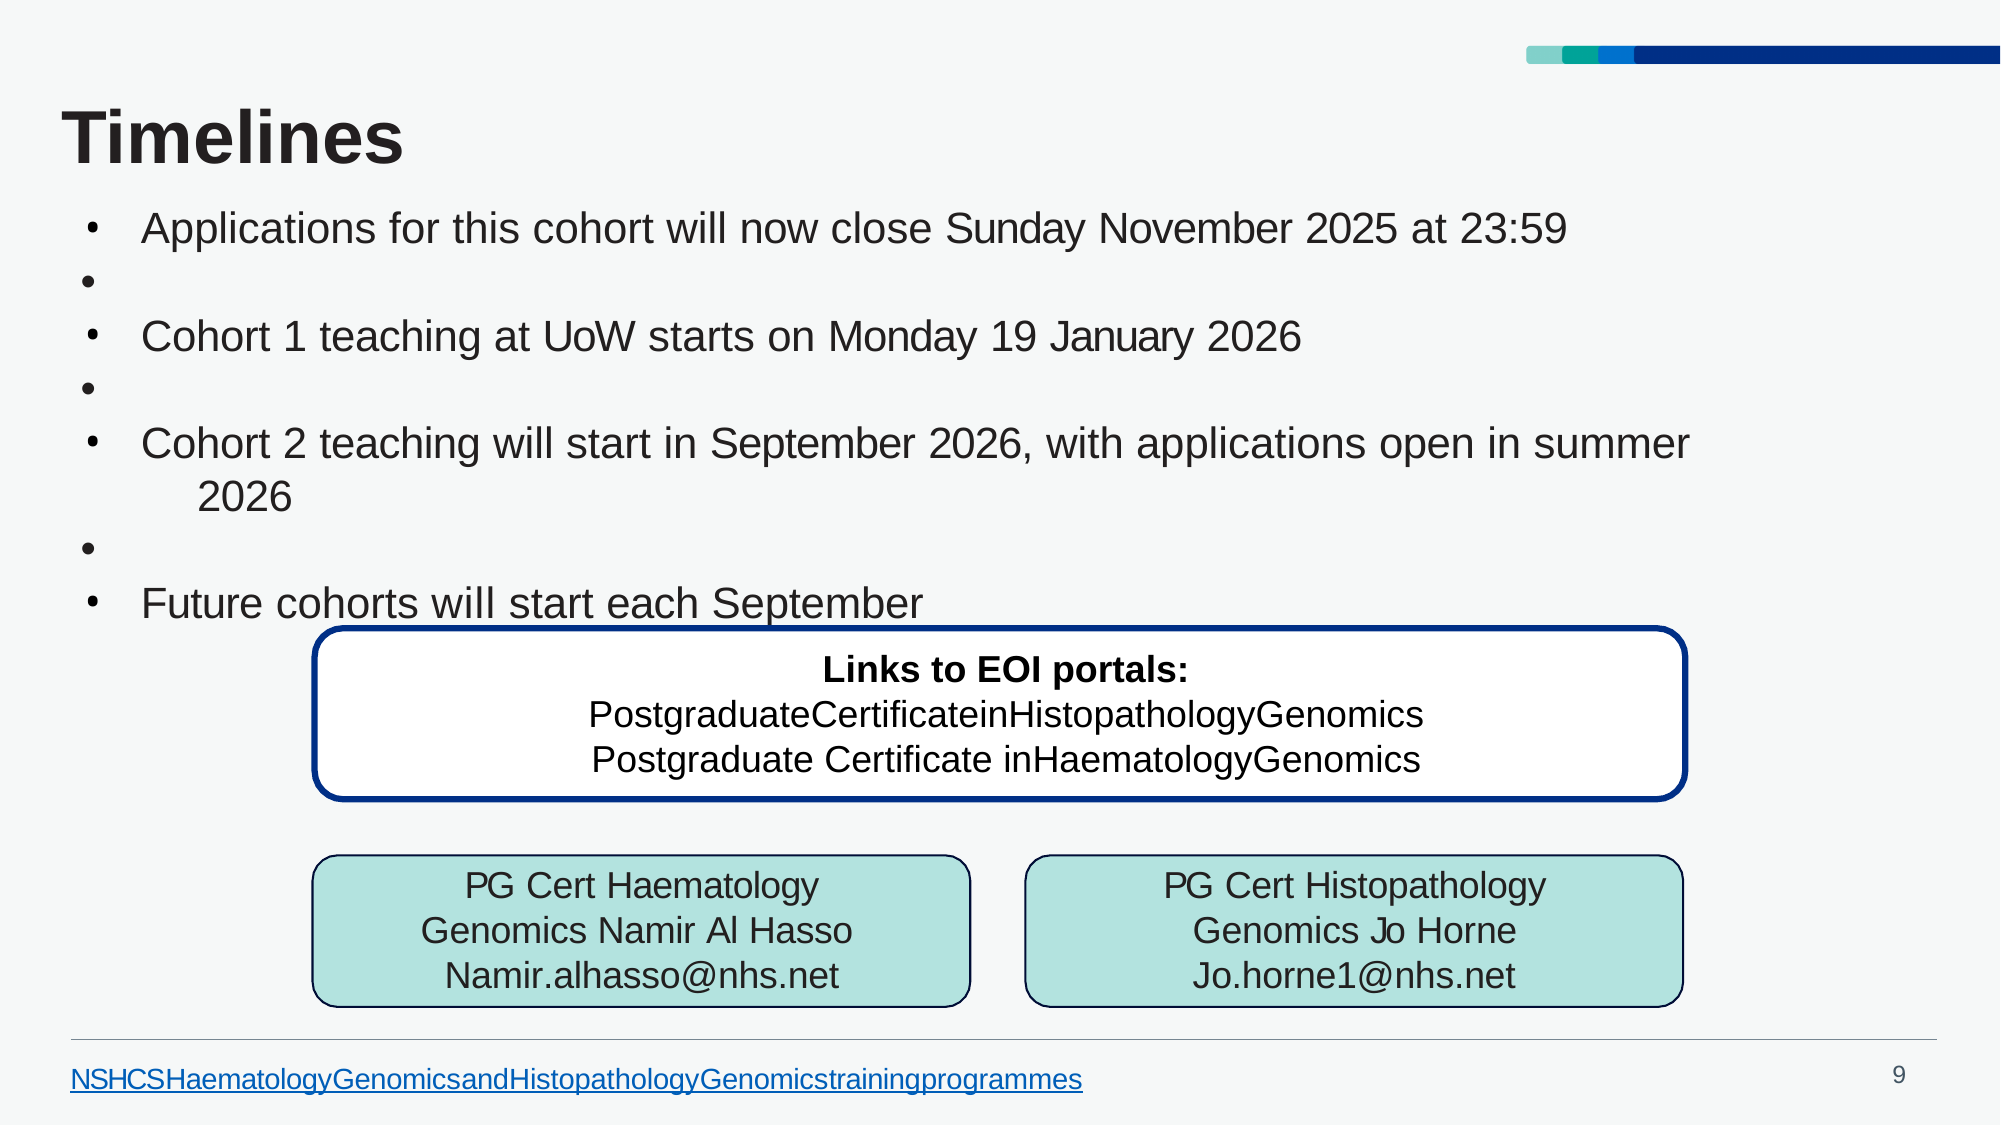

# Timelines
Applications for this cohort will now close Sunday November 2025 at 23:59
Cohort 1 teaching at UoW starts on Monday 19 January 2026
Cohort 2 teaching will start in September 2026, with applications open in summer 2026
Future cohorts will start each September
Links to EOI portals:
PostgraduateCertificateinHistopathologyGenomics
Postgraduate Certificate inHaematologyGenomics
PG Cert Haematology Genomics Namir Al Hasso Namir.alhasso@nhs.net
PG Cert Histopathology Genomics Jo Horne
Jo.horne1@nhs.net
NSHCSHaematologyGenomicsandHistopathologyGenomicstrainingprogrammes